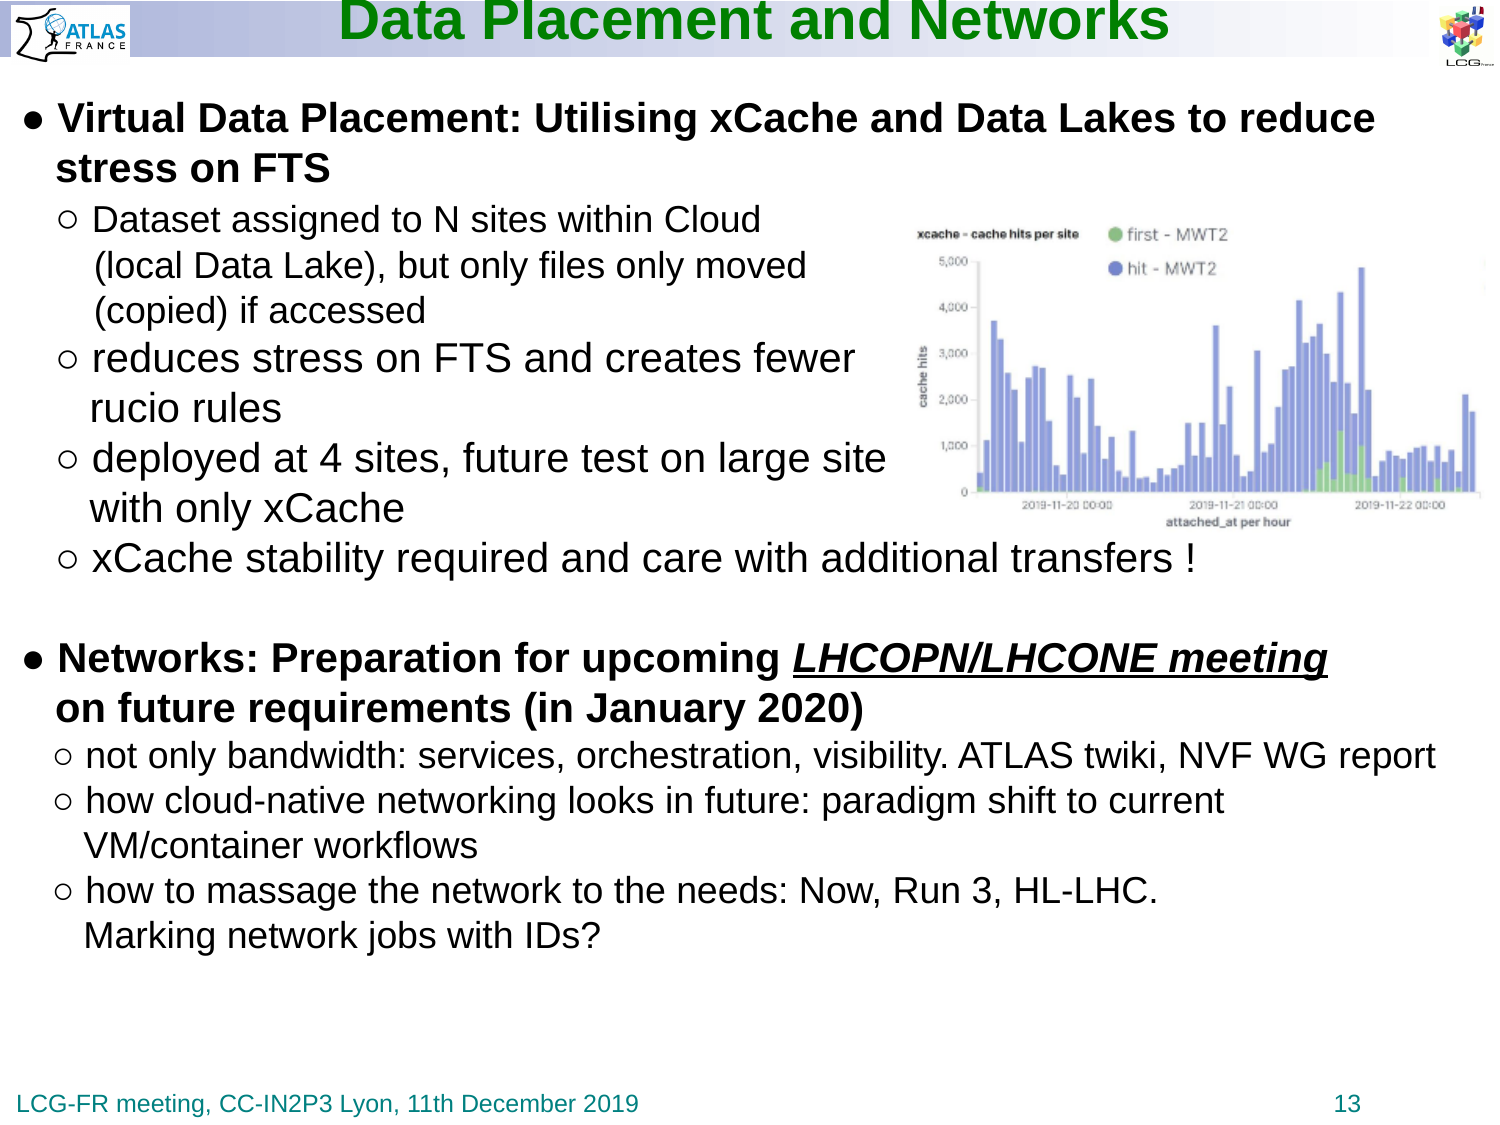

Data Placement and Networks
● Virtual Data Placement: Utilising xCache and Data Lakes to reduce
 stress on FTS
 ○ Dataset assigned to N sites within Cloud
 (local Data Lake), but only files only moved
 (copied) if accessed
 ○ reduces stress on FTS and creates fewer
 rucio rules
 ○ deployed at 4 sites, future test on large site
 with only xCache
 ○ xCache stability required and care with additional transfers !
● Networks: Preparation for upcoming LHCOPN/LHCONE meeting
 on future requirements (in January 2020)
 ○ not only bandwidth: services, orchestration, visibility. ATLAS twiki, NVF WG report
 ○ how cloud-native networking looks in future: paradigm shift to current
 VM/container workflows
 ○ how to massage the network to the needs: Now, Run 3, HL-LHC.
 Marking network jobs with IDs?